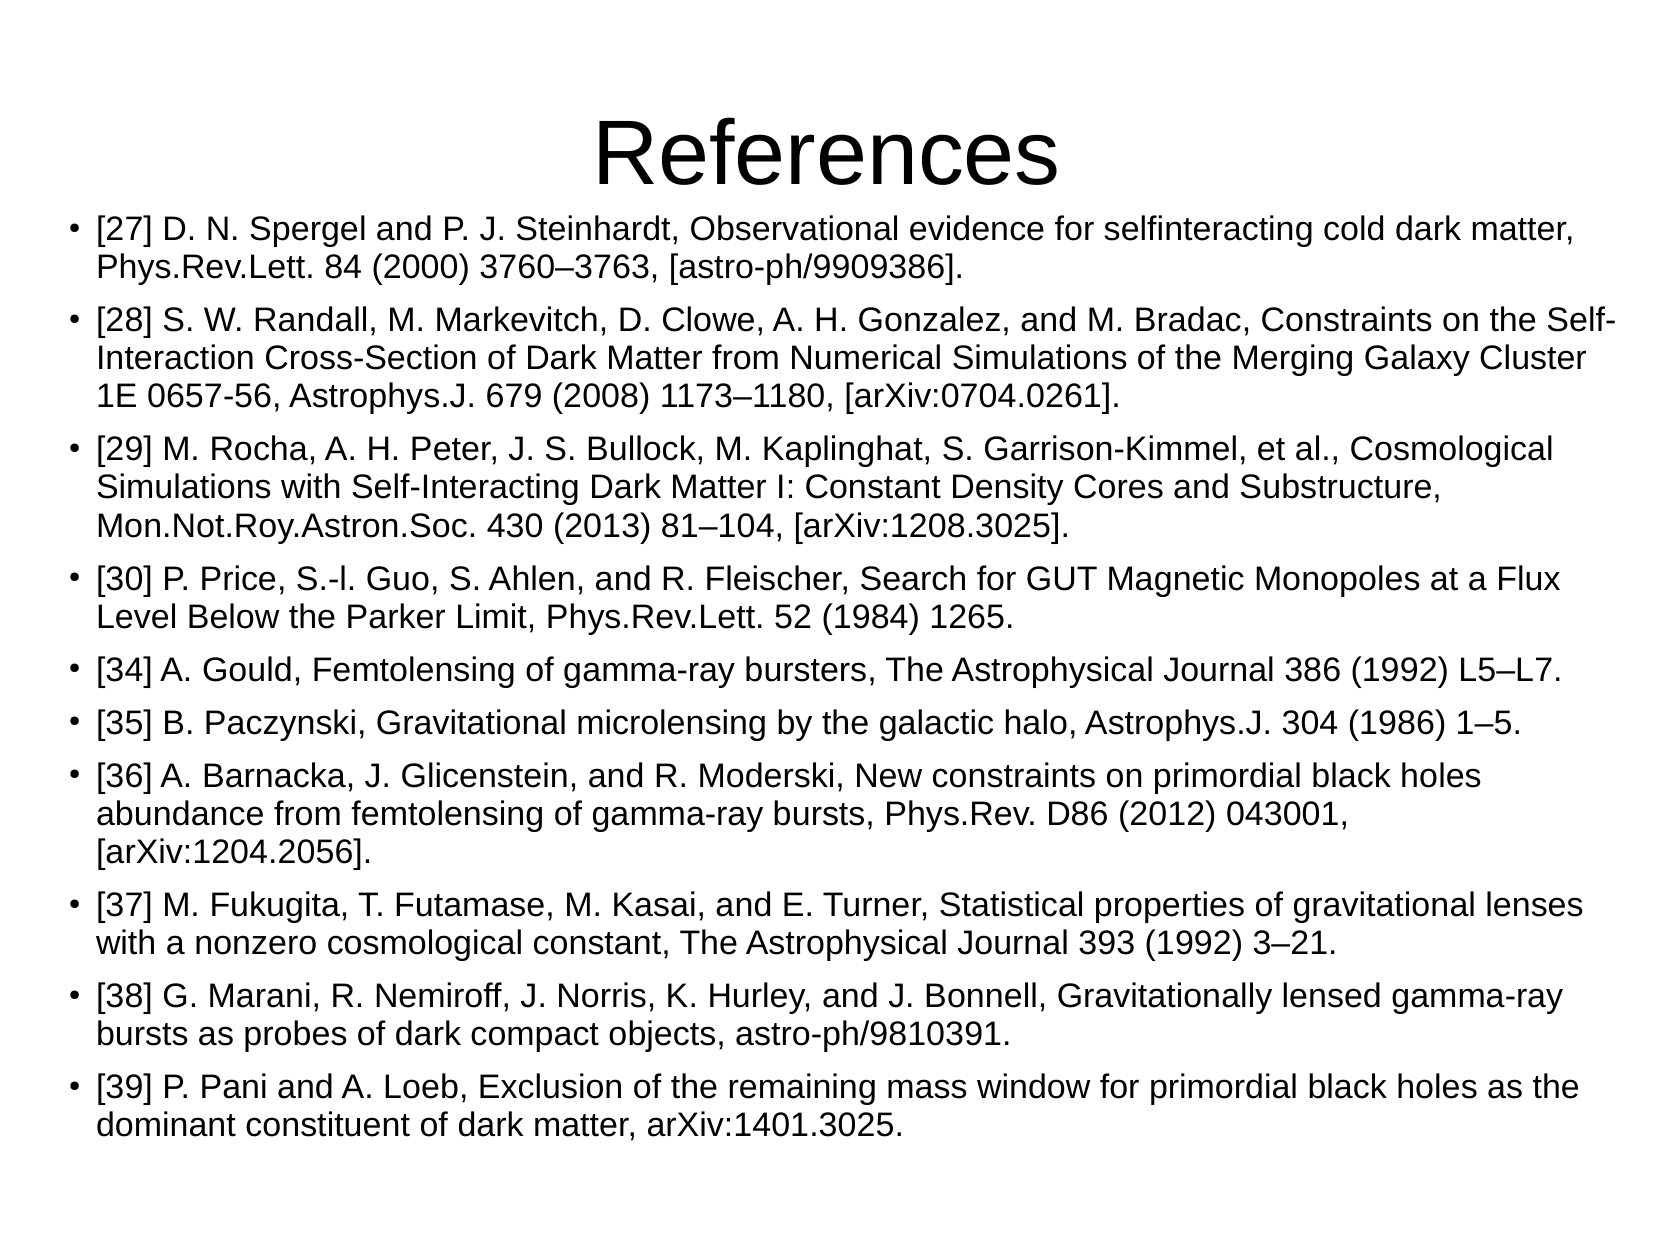

# References
[27] D. N. Spergel and P. J. Steinhardt, Observational evidence for selfinteracting cold dark matter, Phys.Rev.Lett. 84 (2000) 3760–3763, [astro-ph/9909386].
[28] S. W. Randall, M. Markevitch, D. Clowe, A. H. Gonzalez, and M. Bradac, Constraints on the Self-Interaction Cross-Section of Dark Matter from Numerical Simulations of the Merging Galaxy Cluster 1E 0657-56, Astrophys.J. 679 (2008) 1173–1180, [arXiv:0704.0261].
[29] M. Rocha, A. H. Peter, J. S. Bullock, M. Kaplinghat, S. Garrison-Kimmel, et al., Cosmological Simulations with Self-Interacting Dark Matter I: Constant Density Cores and Substructure, Mon.Not.Roy.Astron.Soc. 430 (2013) 81–104, [arXiv:1208.3025].
[30] P. Price, S.-l. Guo, S. Ahlen, and R. Fleischer, Search for GUT Magnetic Monopoles at a Flux Level Below the Parker Limit, Phys.Rev.Lett. 52 (1984) 1265.
[34] A. Gould, Femtolensing of gamma-ray bursters, The Astrophysical Journal 386 (1992) L5–L7.
[35] B. Paczynski, Gravitational microlensing by the galactic halo, Astrophys.J. 304 (1986) 1–5.
[36] A. Barnacka, J. Glicenstein, and R. Moderski, New constraints on primordial black holes abundance from femtolensing of gamma-ray bursts, Phys.Rev. D86 (2012) 043001, [arXiv:1204.2056].
[37] M. Fukugita, T. Futamase, M. Kasai, and E. Turner, Statistical properties of gravitational lenses with a nonzero cosmological constant, The Astrophysical Journal 393 (1992) 3–21.
[38] G. Marani, R. Nemiroff, J. Norris, K. Hurley, and J. Bonnell, Gravitationally lensed gamma-ray bursts as probes of dark compact objects, astro-ph/9810391.
[39] P. Pani and A. Loeb, Exclusion of the remaining mass window for primordial black holes as the dominant constituent of dark matter, arXiv:1401.3025.